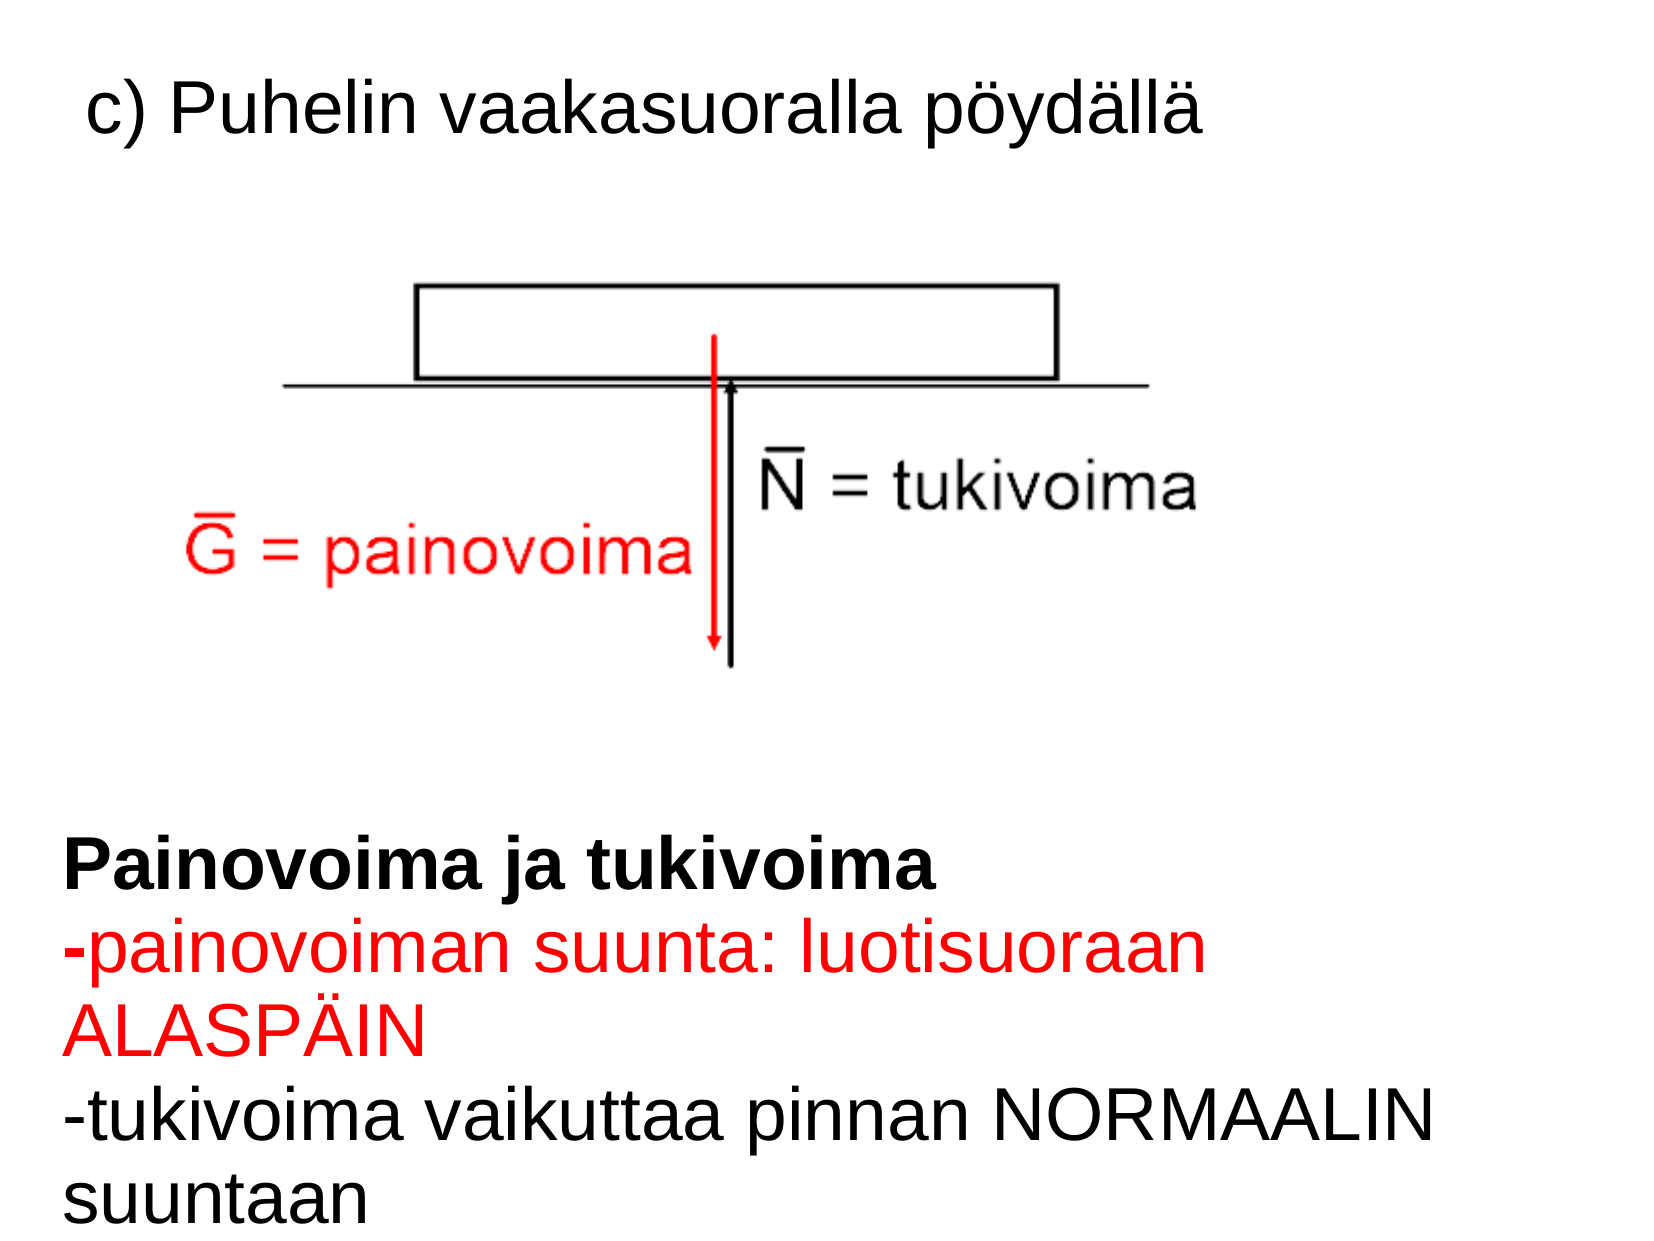

c) Puhelin vaakasuoralla pöydällä
Painovoima ja tukivoima
-painovoiman suunta: luotisuoraan ALASPÄIN
-tukivoima vaikuttaa pinnan NORMAALIN suuntaan